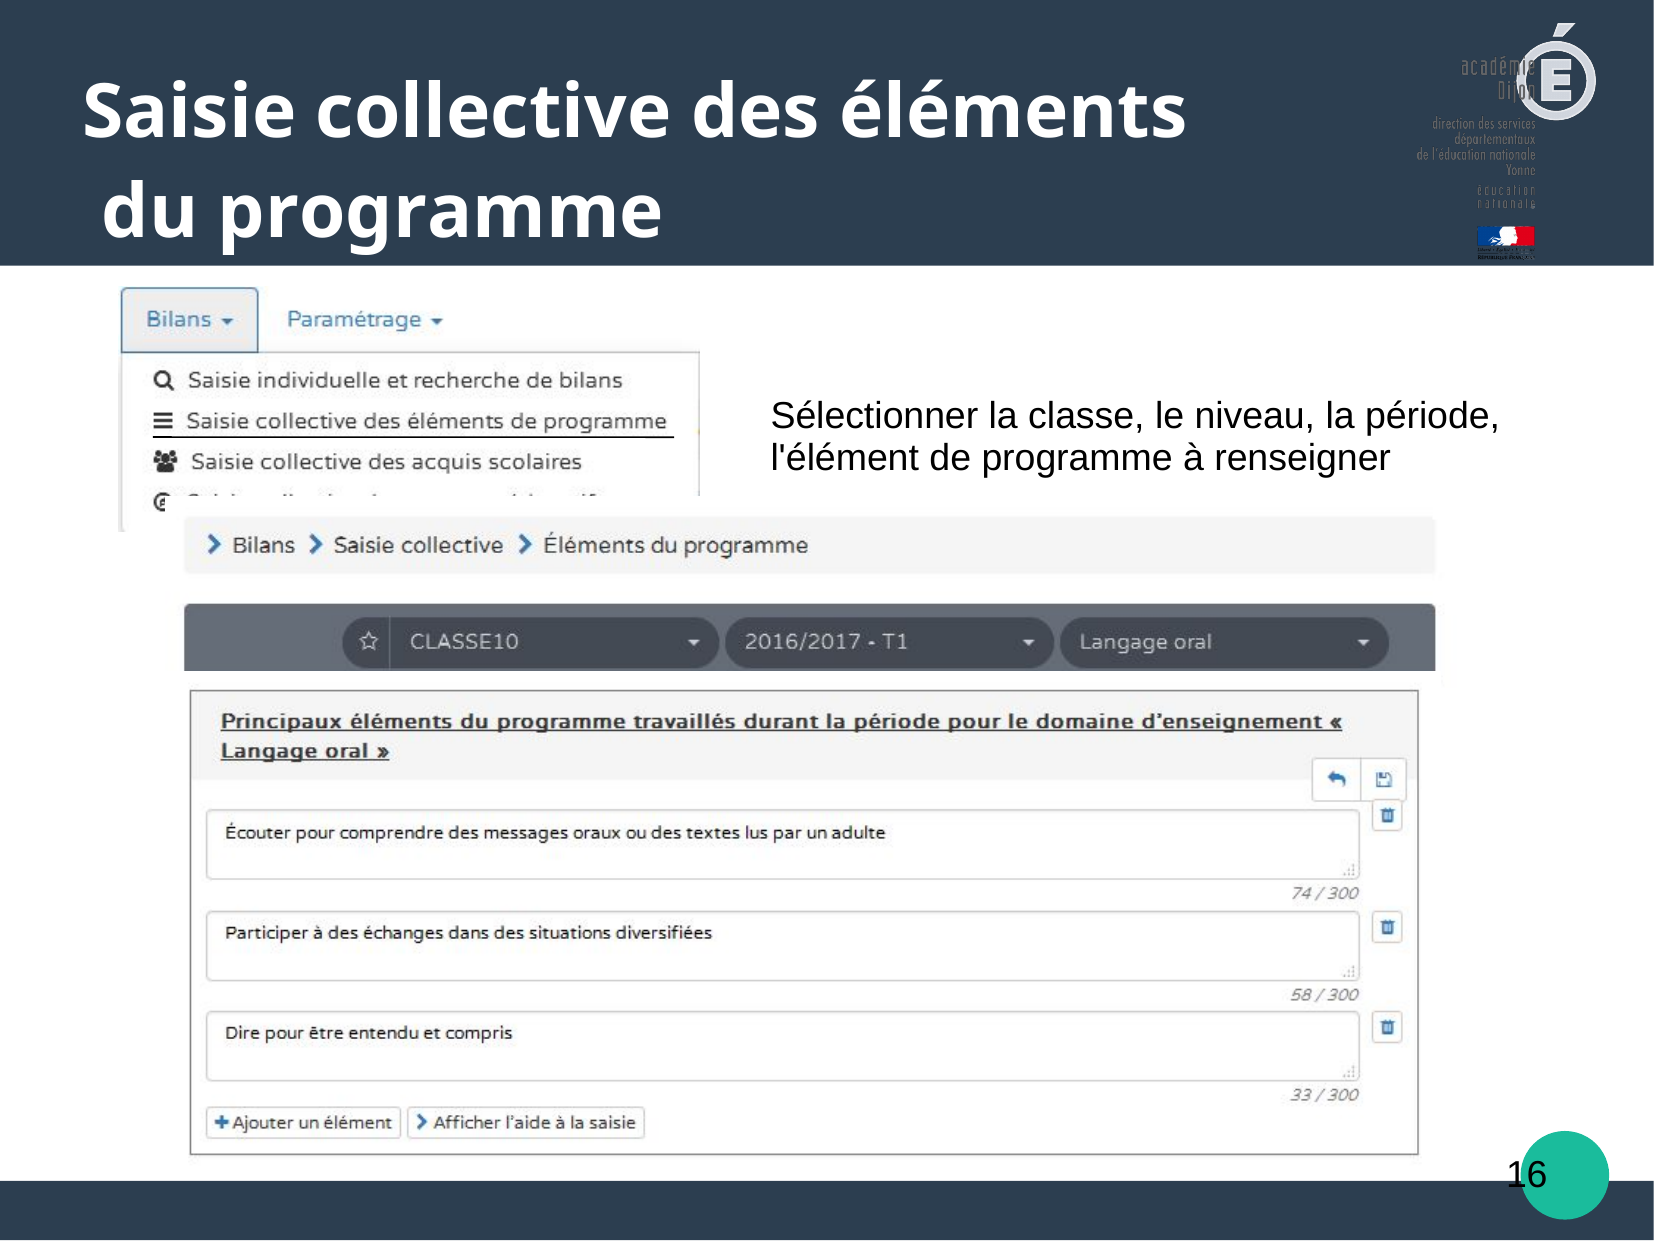

# Saisie collective des éléments du programme
Sélectionner la classe, le niveau, la période, l'élément de programme à renseigner
16